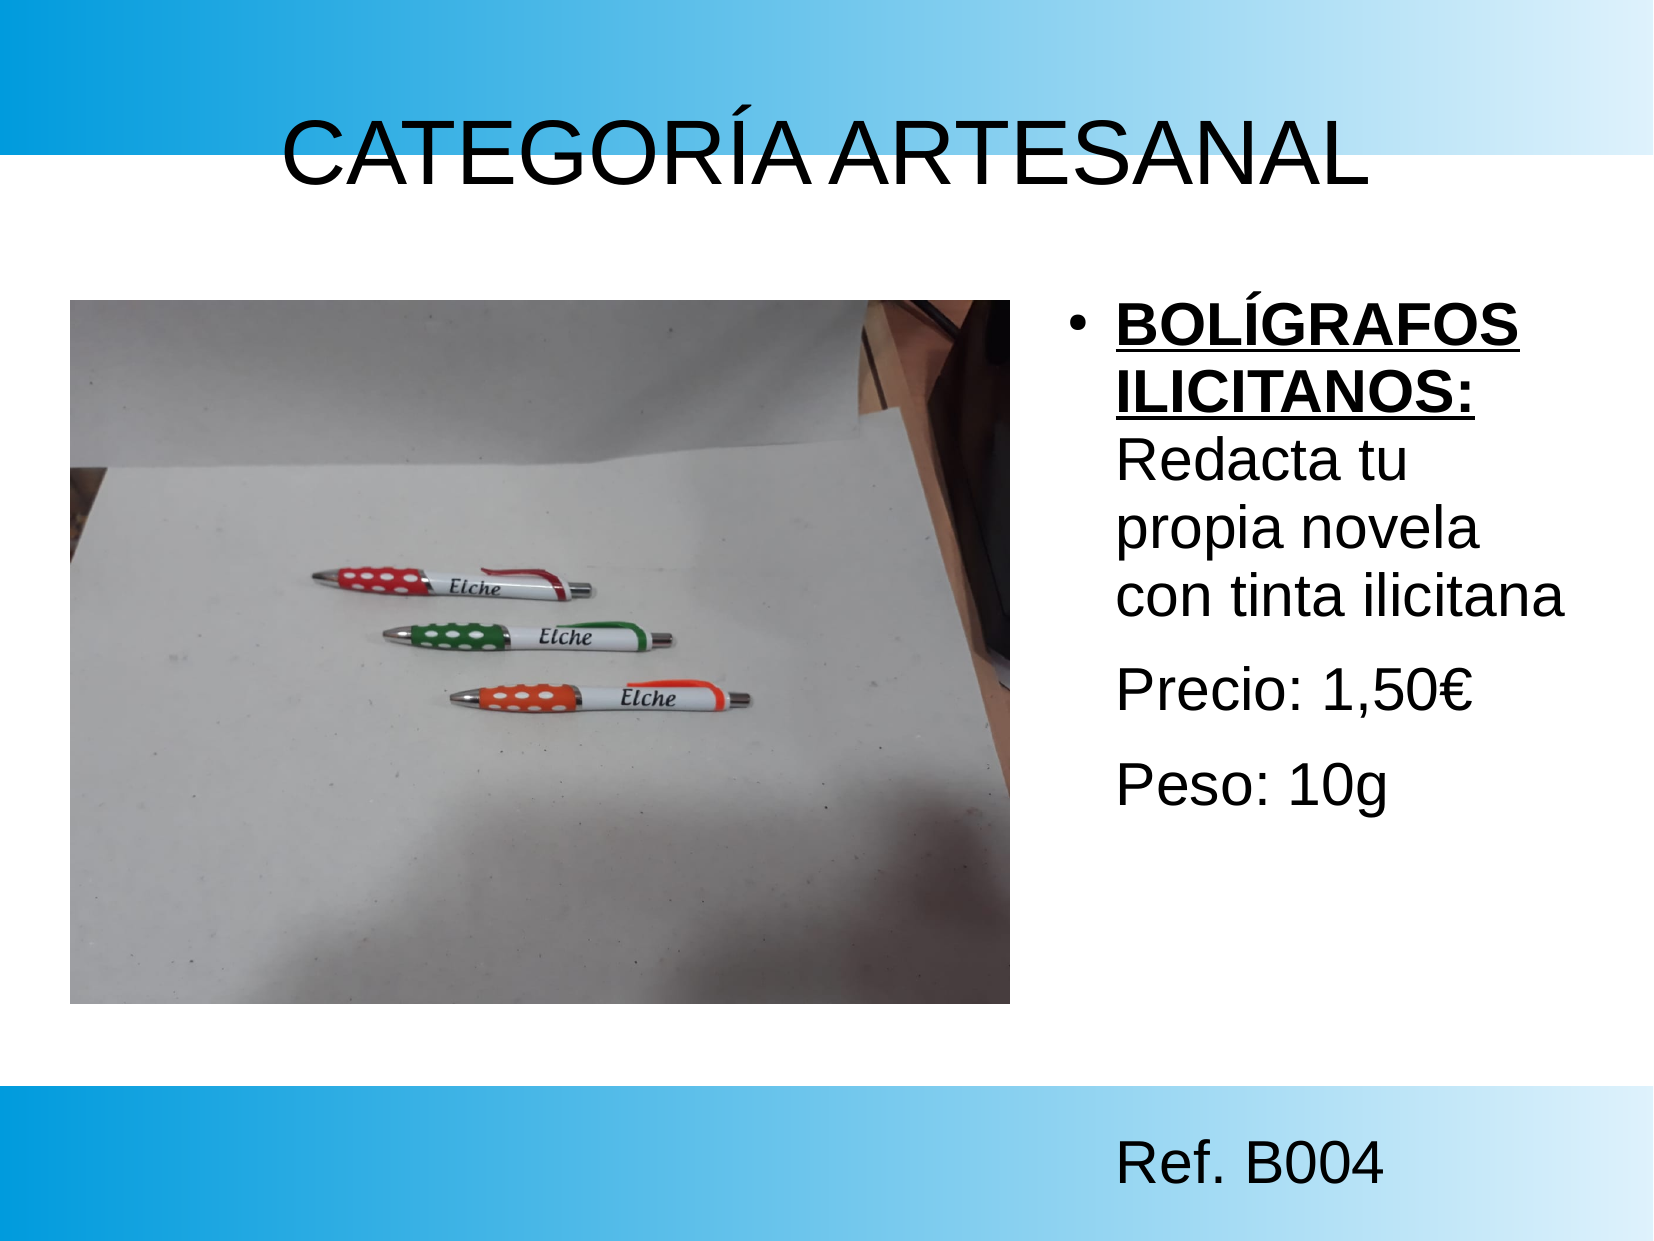

# CATEGORÍA ARTESANAL
BOLÍGRAFOS ILICITANOS: Redacta tu propia novela con tinta ilicitana
Precio: 1,50€
Peso: 10g
Ref. B004